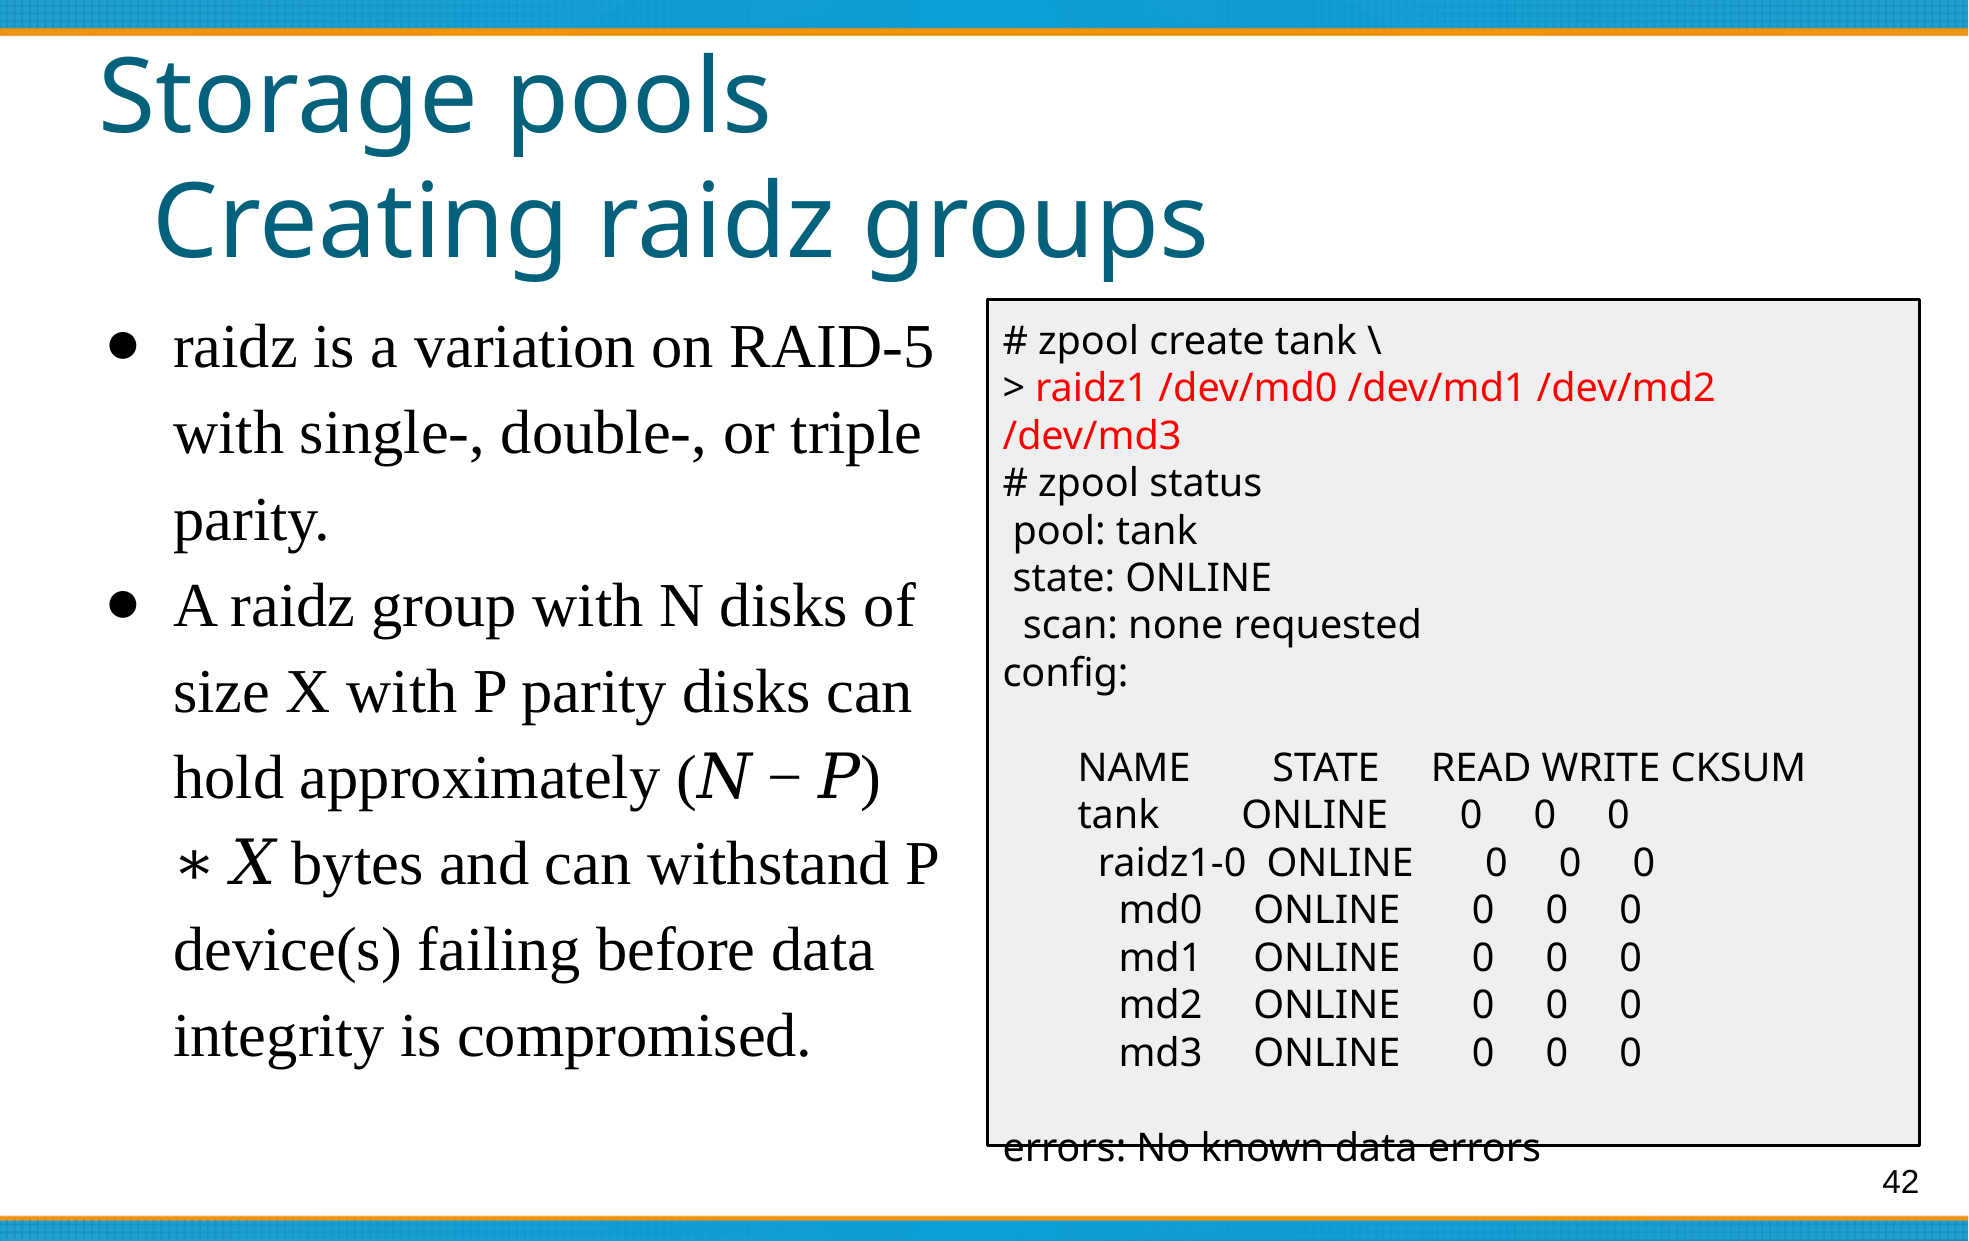

# Storage pools Creating raidz groups
raidz is a variation on RAID-5 with single-, double-, or triple parity.
A raidz group with N disks of size X with P parity disks can hold approximately (𝑁 − 𝑃) ∗ 𝑋 bytes and can withstand P device(s) failing before data integrity is compromised.
# zpool create tank \
> raidz1 /dev/md0 /dev/md1 /dev/md2 /dev/md3
# zpool status
 pool: tank
 state: ONLINE
 scan: none requested
config:
	NAME STATE READ WRITE CKSUM
	tank ONLINE 0 0 0
	 raidz1-0 ONLINE 0 0 0
	 md0 ONLINE 0 0 0
	 md1 ONLINE 0 0 0
	 md2 ONLINE 0 0 0
	 md3 ONLINE 0 0 0
errors: No known data errors